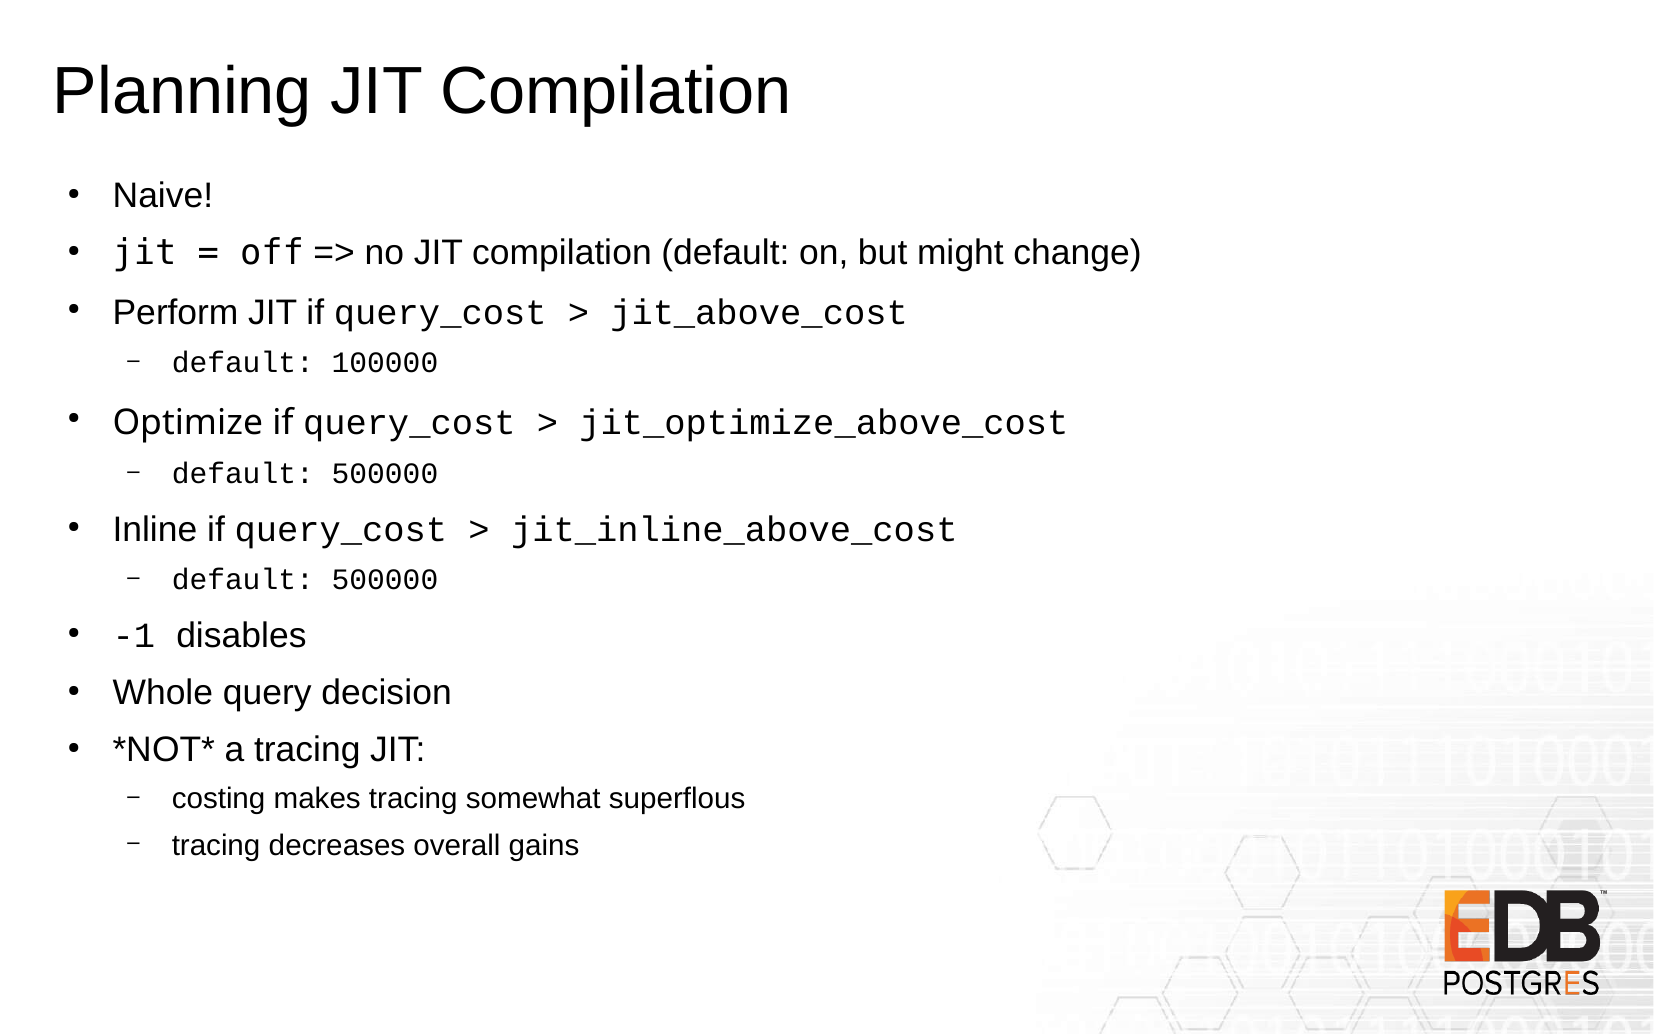

# Planning JIT Compilation
Naive!
jit = off => no JIT compilation (default: on, but might change)
Perform JIT if query_cost > jit_above_cost
default: 100000
Optimize if query_cost > jit_optimize_above_cost
default: 500000
Inline if query_cost > jit_inline_above_cost
default: 500000
-1 disables
Whole query decision
*NOT* a tracing JIT:
costing makes tracing somewhat superflous
tracing decreases overall gains